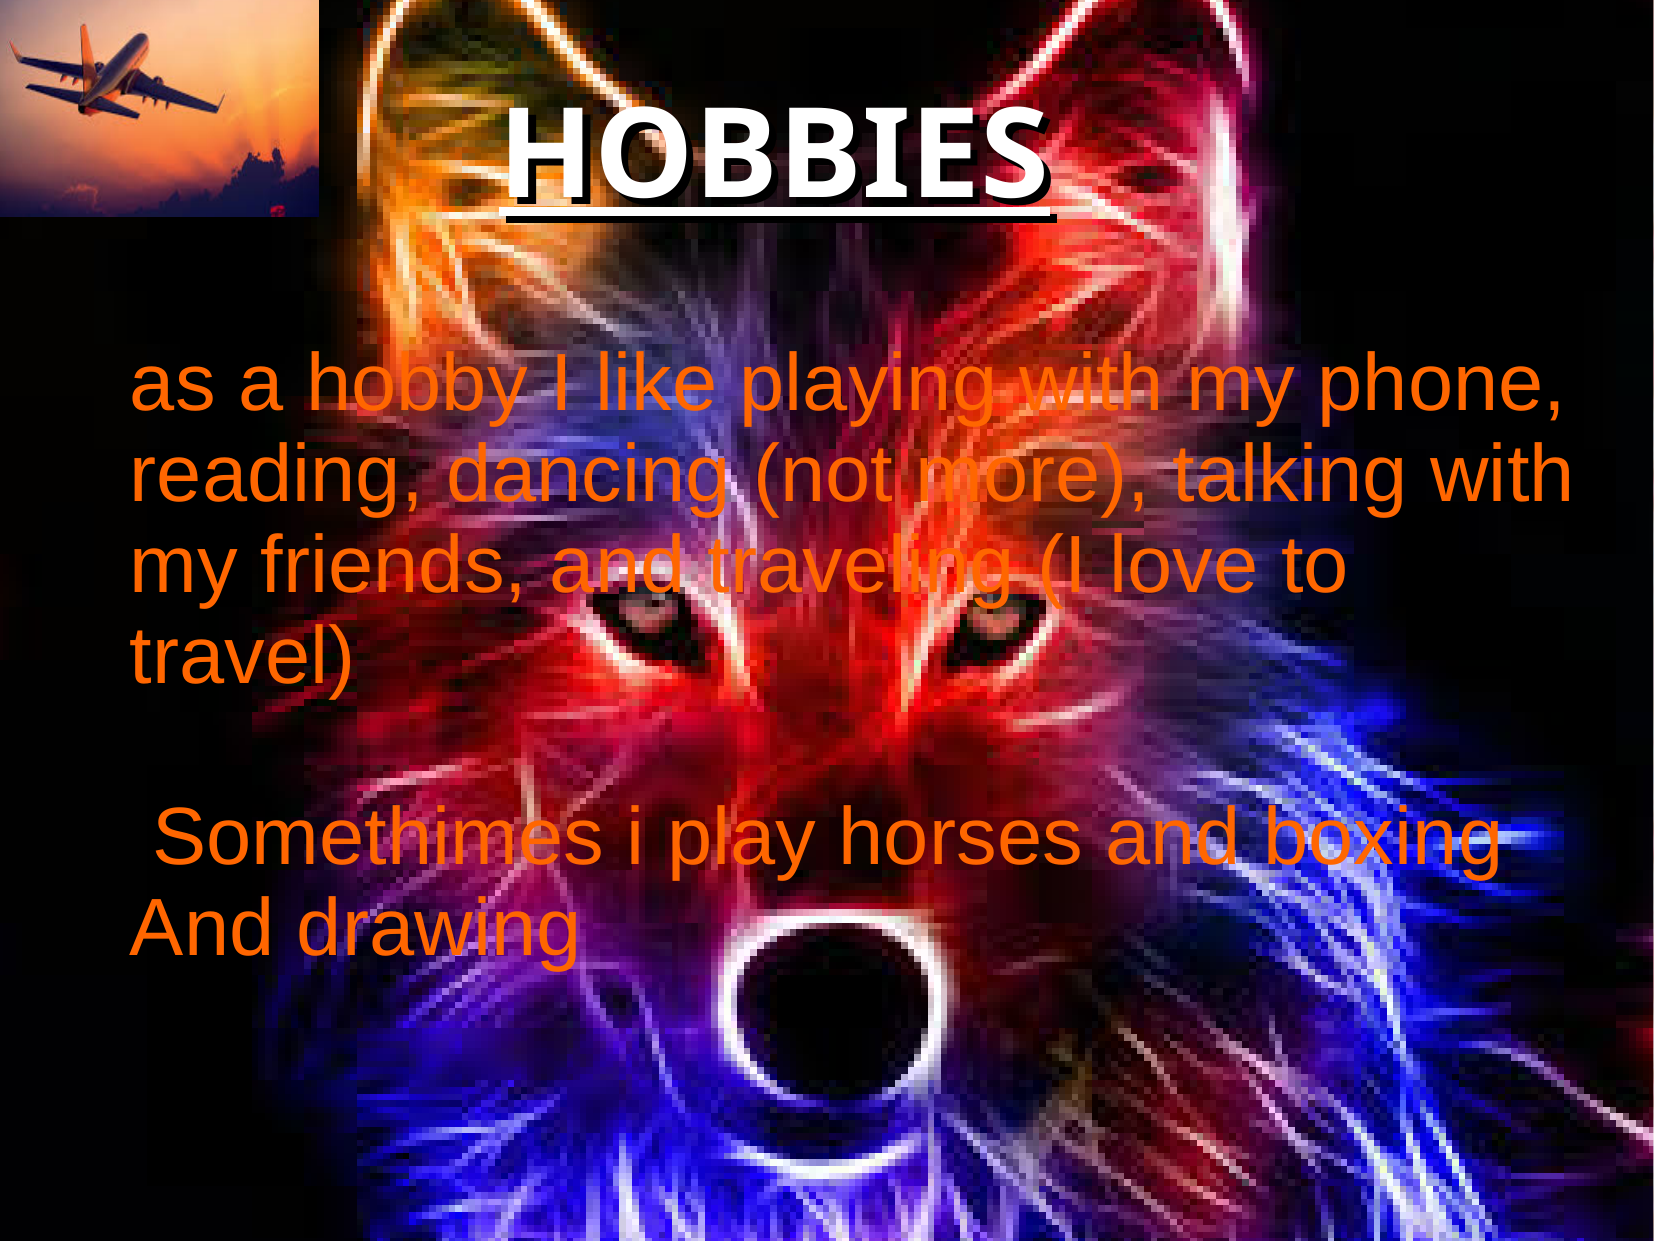

# as a hobby I like playing with my phone, reading, dancing (not more), talking with my friends, and traveling (I love to travel)
 Somethimes i play horses and boxing
And drawing
HOBBIES